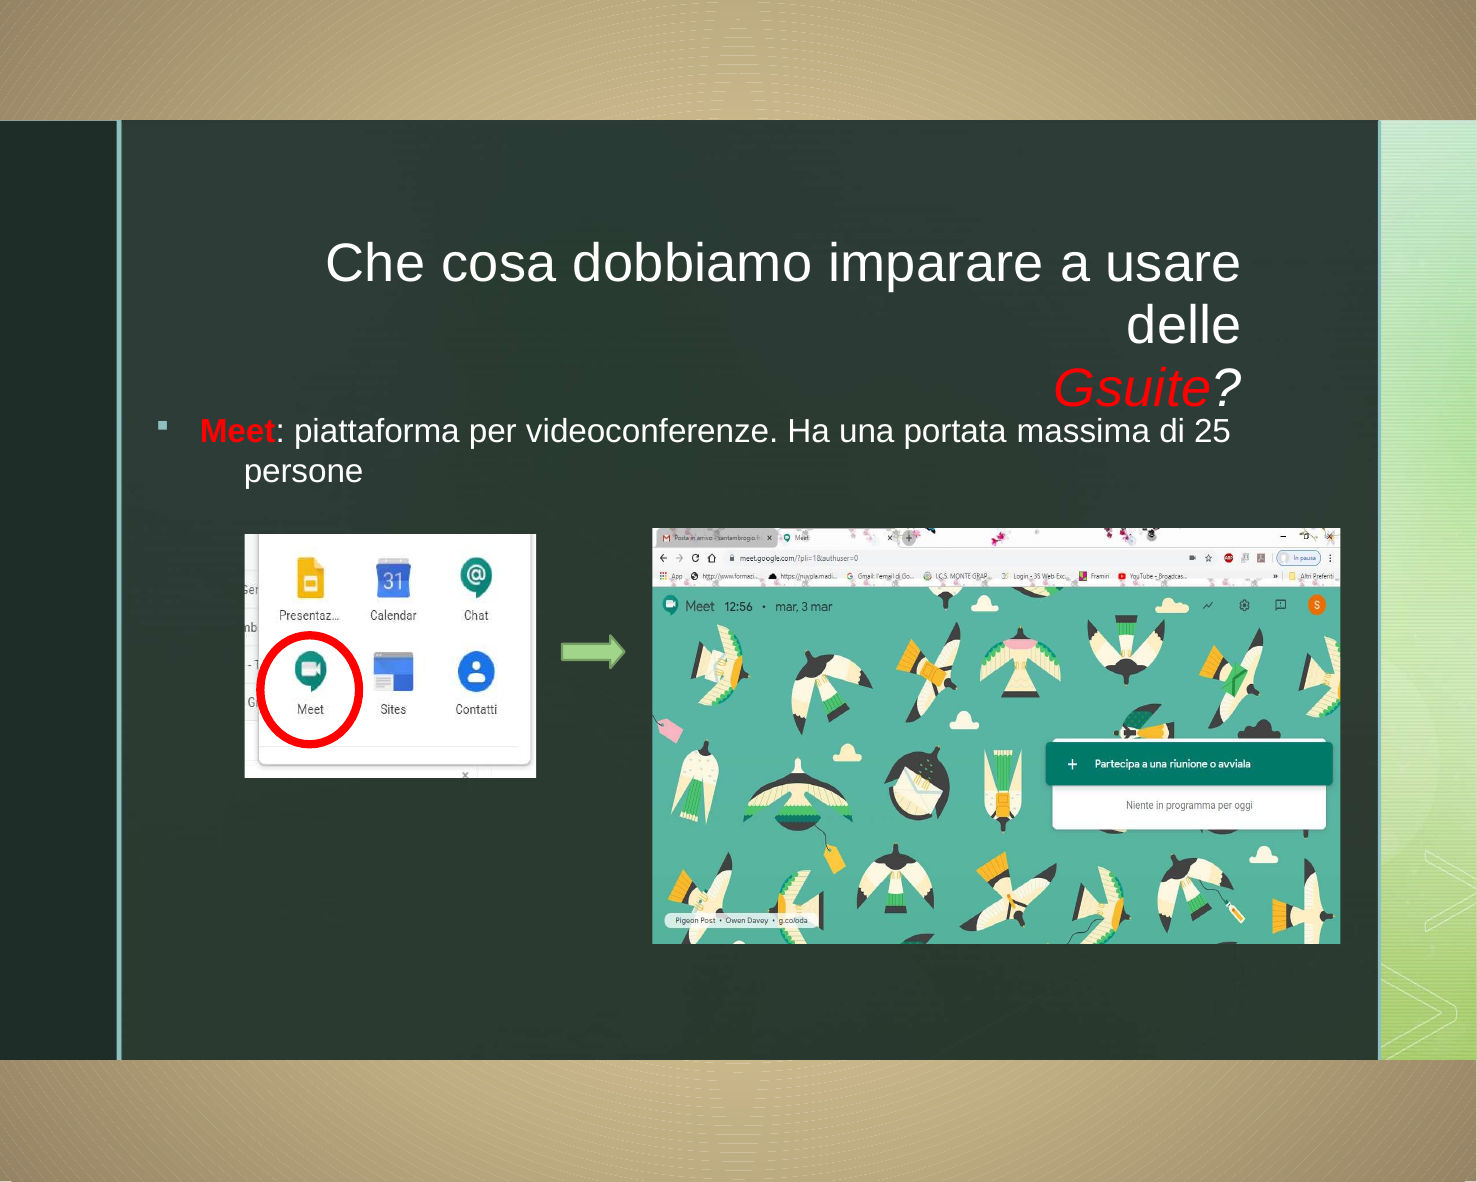

# Che cosa dobbiamo imparare a usare delle
Gsuite?
Meet: piattaforma per videoconferenze. Ha una portata massima di 25 persone